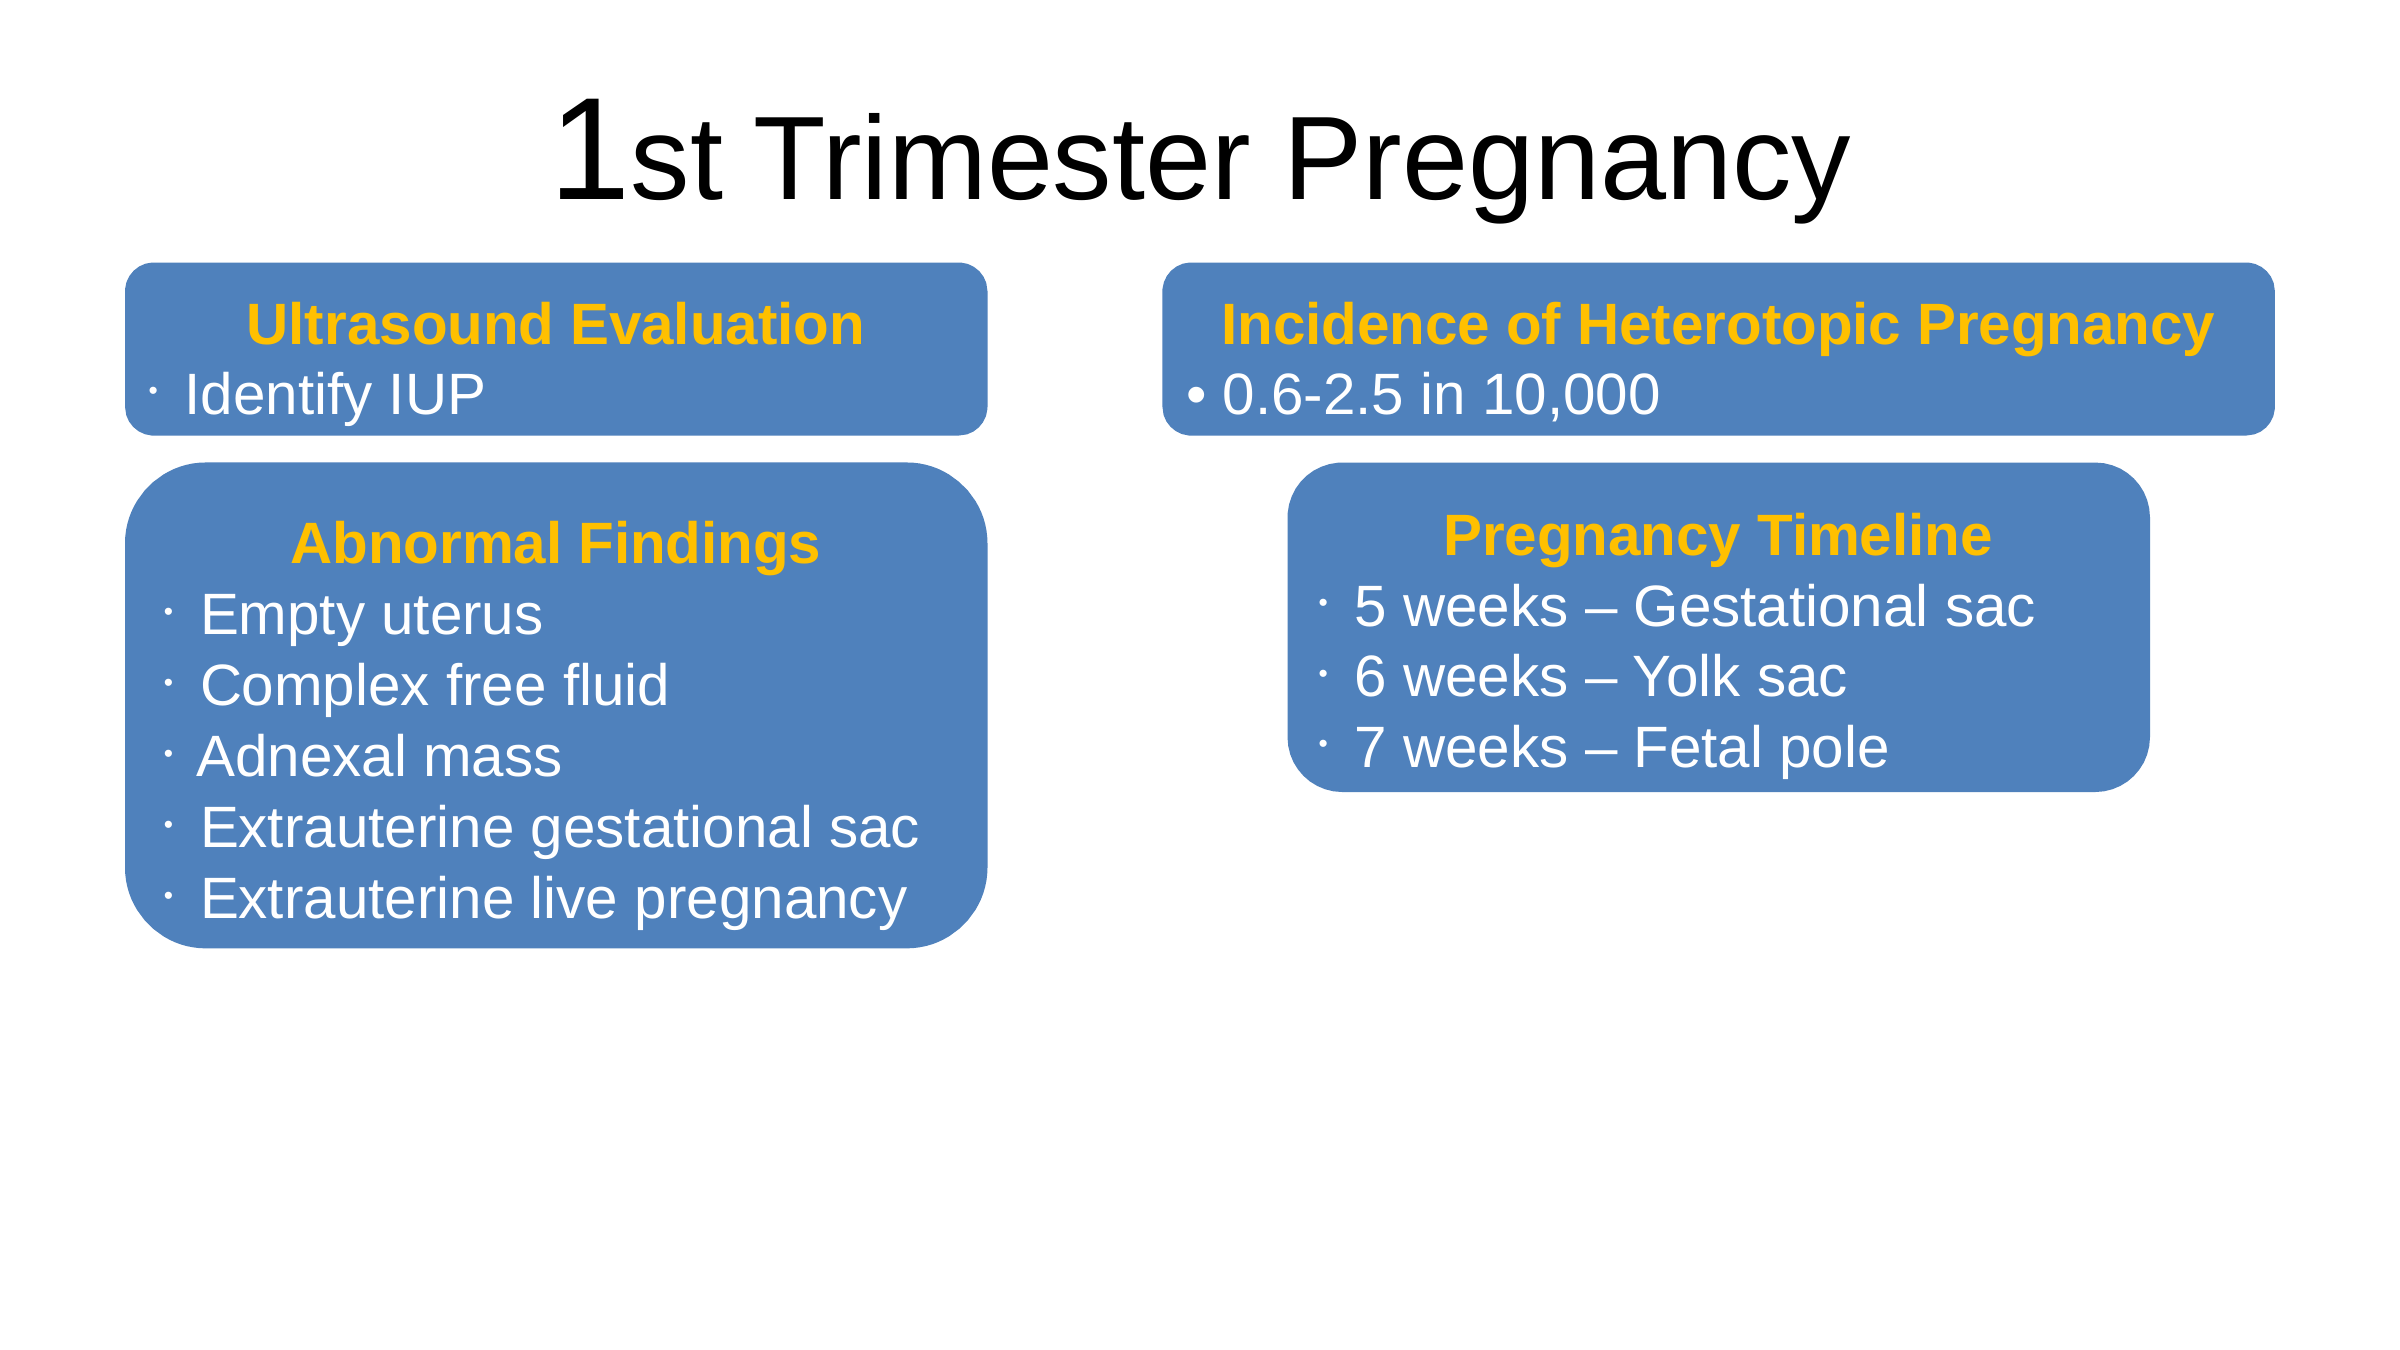

# 1st Trimester Pregnancy
Ultrasound Evaluation
Identify IUP
Abnormal Findings
Empty uterus
Complex free fluid
Adnexal mass
Extrauterine gestational sac
Extrauterine live pregnancy
Incidence of Heterotopic Pregnancy
• 0.6-2.5 in 10,000
Pregnancy Timeline
5 weeks – Gestational sac
6 weeks – Yolk sac
7 weeks – Fetal pole